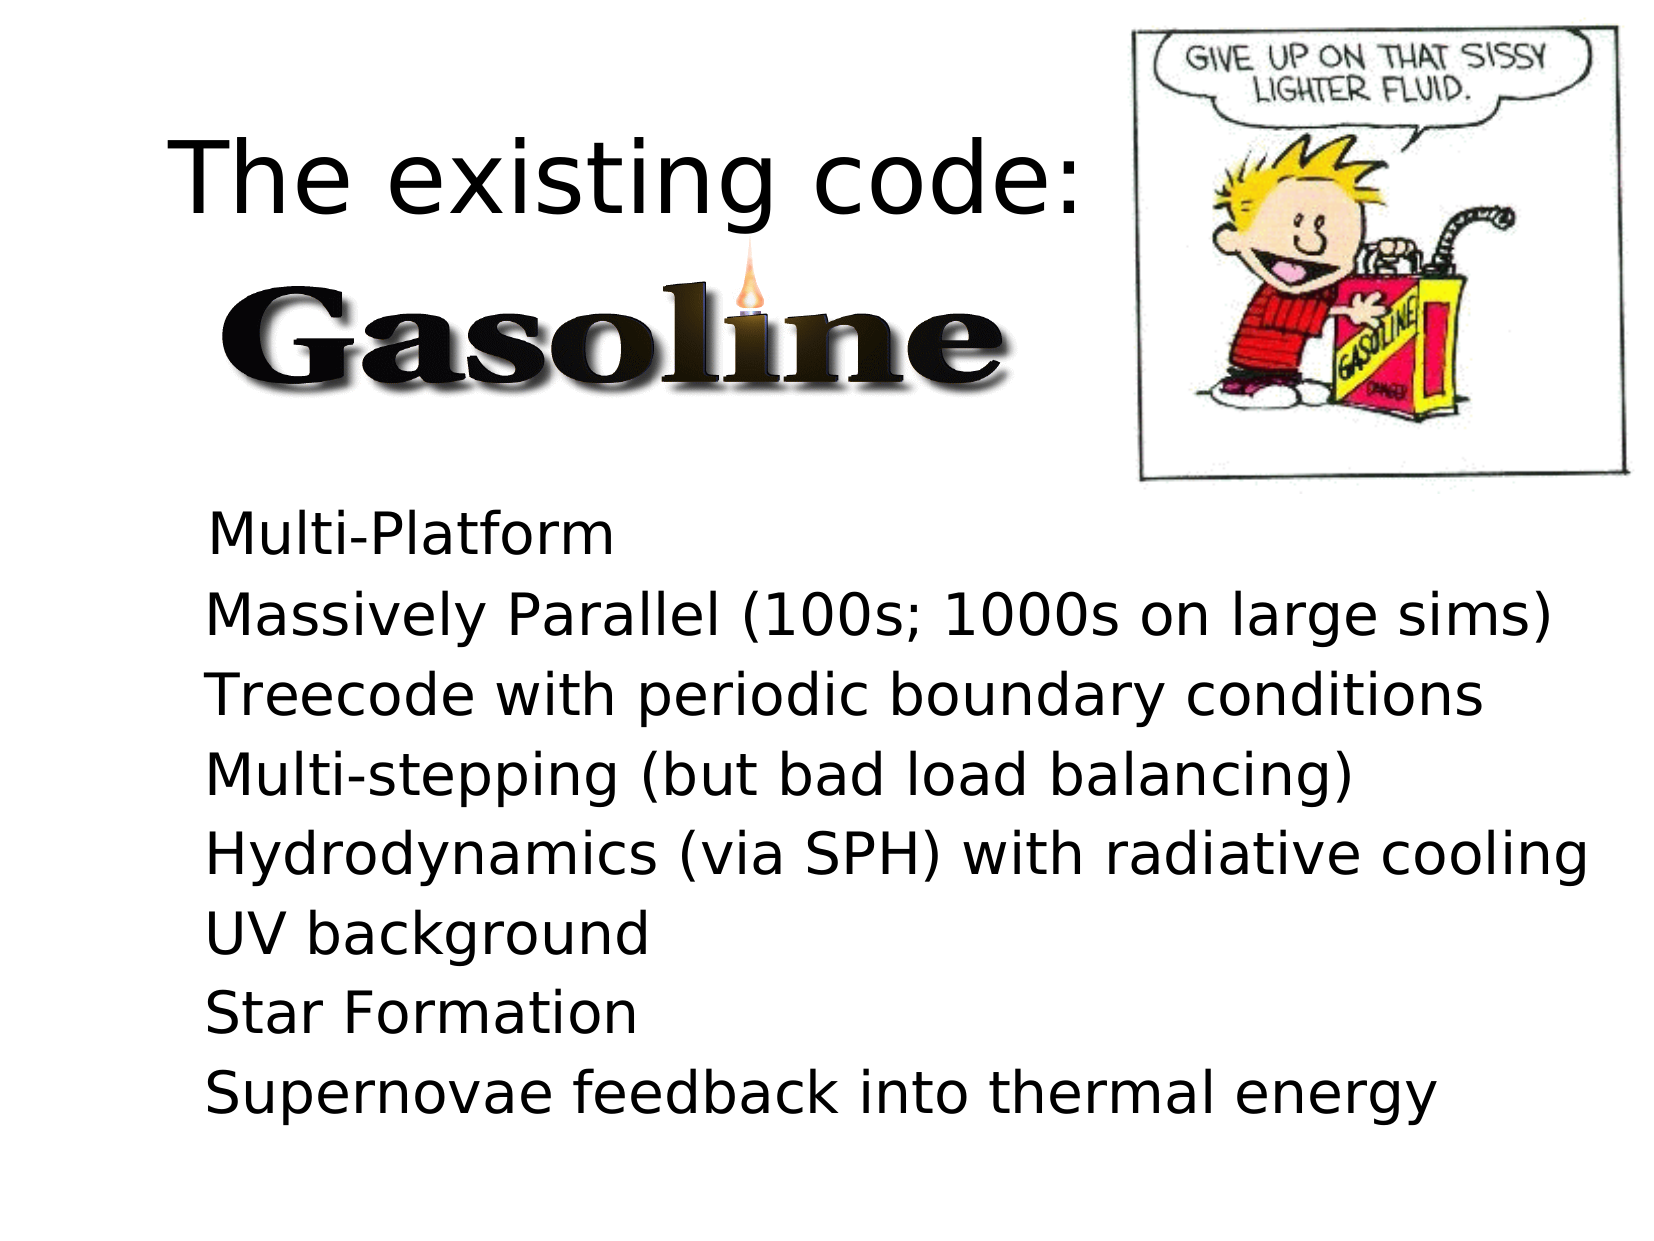

The existing code:
 Multi-Platform
 Massively Parallel (100s; 1000s on large sims)
 Treecode with periodic boundary conditions
 Multi-stepping (but bad load balancing)
 Hydrodynamics (via SPH) with radiative cooling
 UV background
 Star Formation
 Supernovae feedback into thermal energy